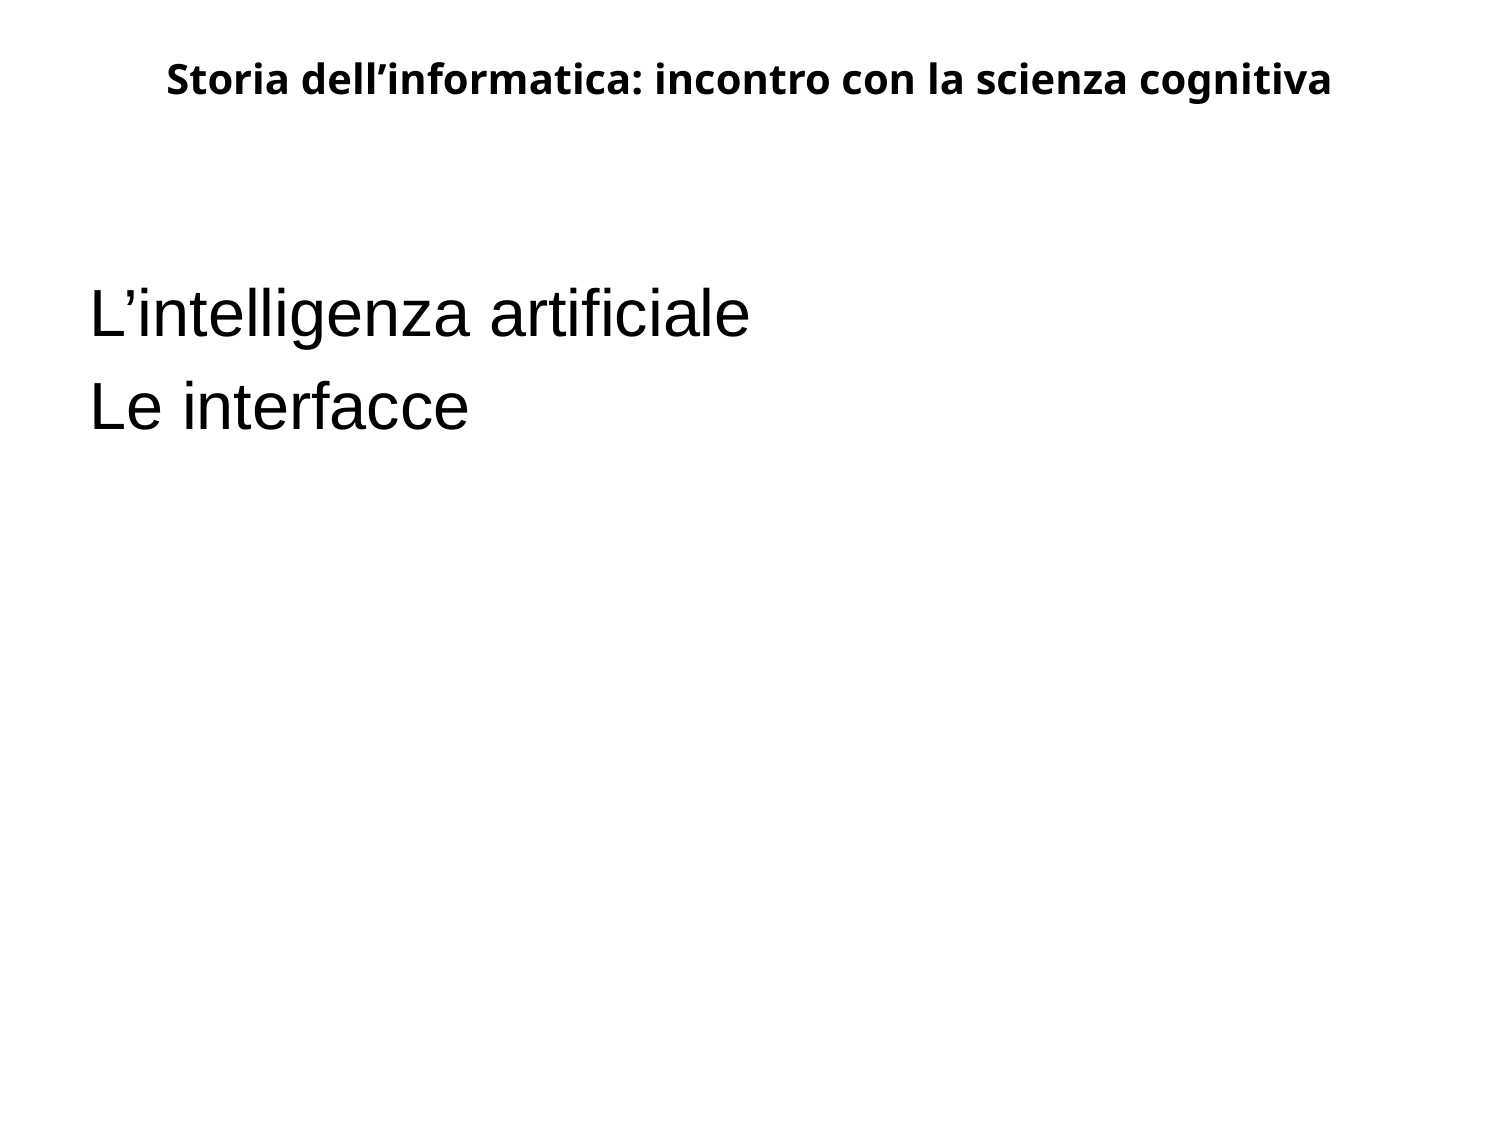

# Storia dell’informatica: incontro con la scienza cognitiva
L’intelligenza artificiale
Le interfacce